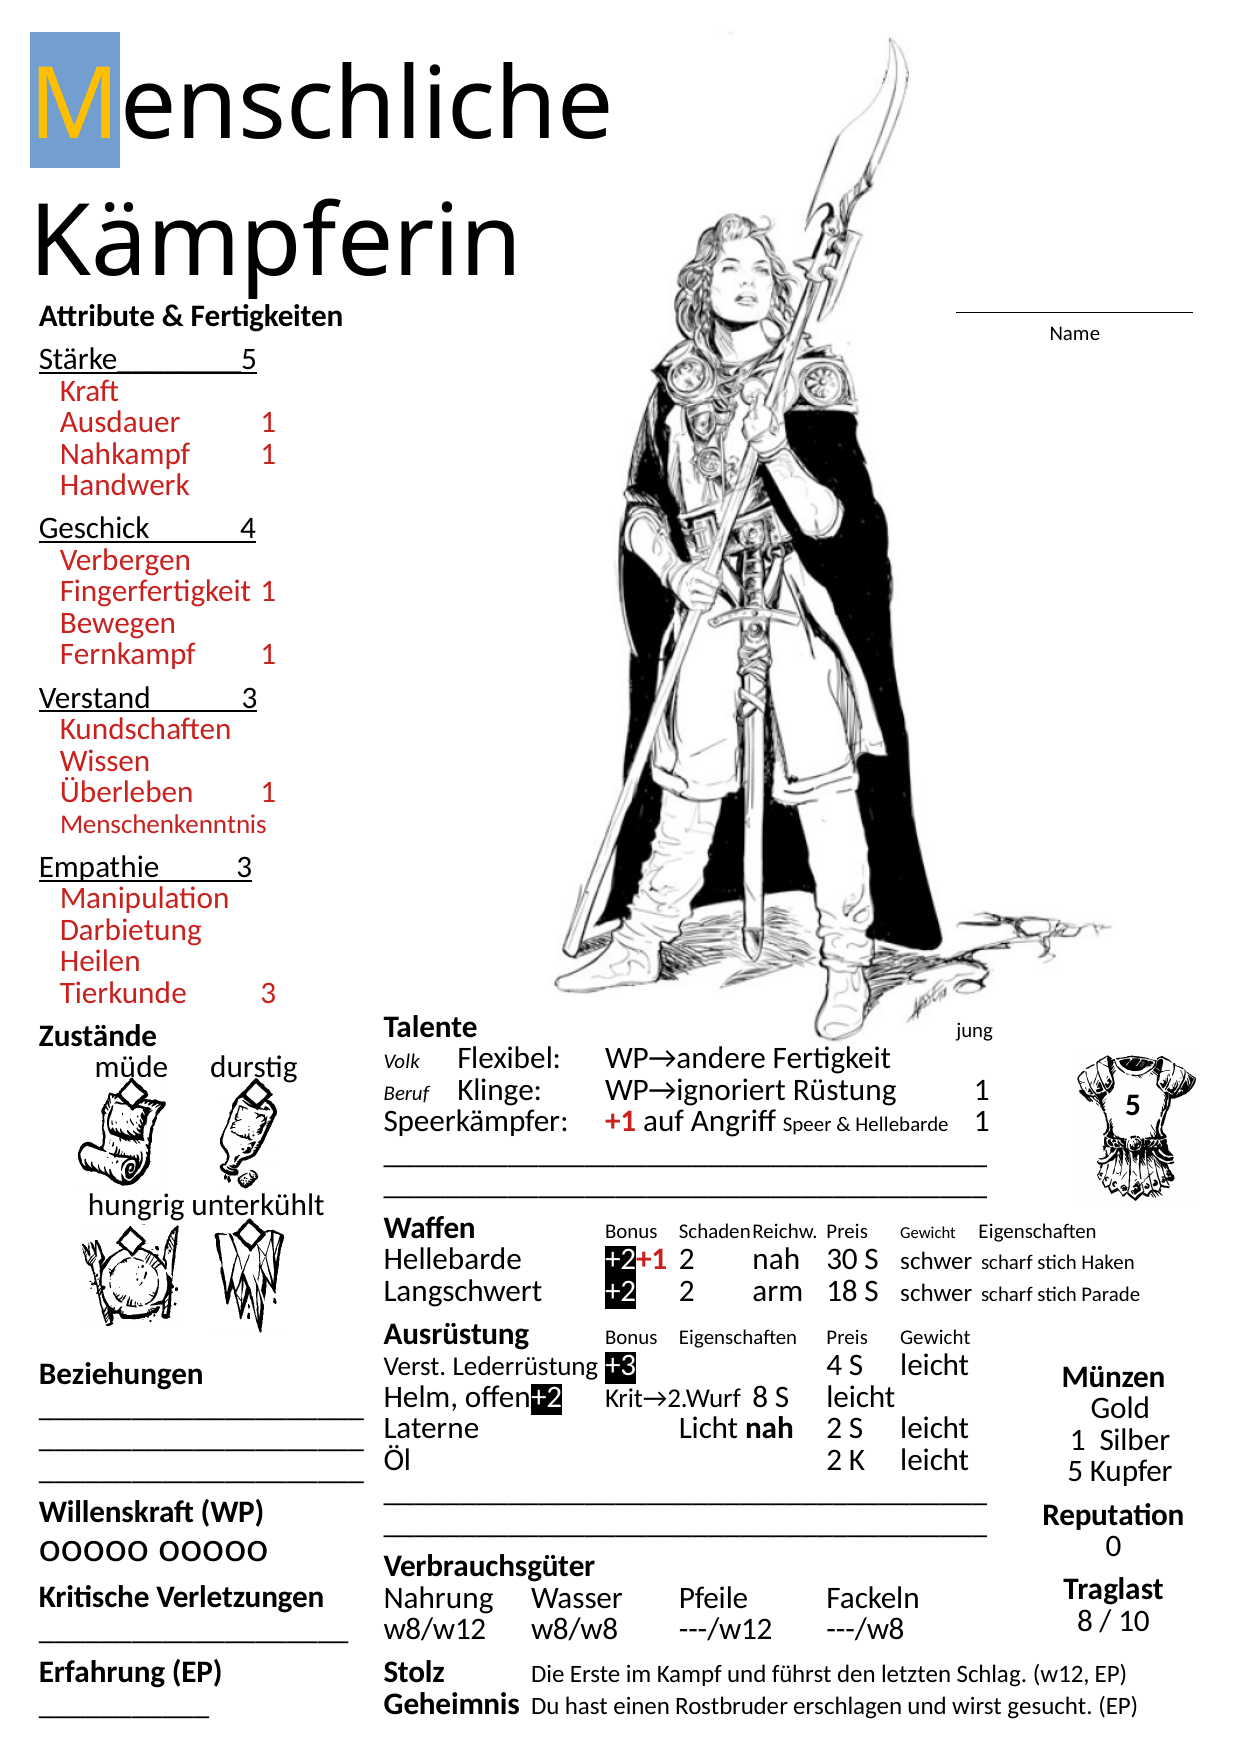

Menschliche
Kämpferin
Attribute & Fertigkeiten
Stärke________5
 Kraft
 Ausdauer		1
 Nahkampf	1
 Handwerk
Geschick 4
 Verbergen
 Fingerfertigkeit	1
 Bewegen
 Fernkampf	1
Verstand 3
 Kundschaften
 Wissen
 Überleben	1
 Menschenkenntnis
Empathie 3
 Manipulation
 Darbietung
 Heilen
 Tierkunde	3
Zustände
 müde durstig
 hungrig unterkühlt
Beziehungen
_____________________
_____________________
_____________________
Willenskraft (WP)
ooooo ooooo
Kritische Verletzungen
____________________
Erfahrung (EP)
___________
Name
Talente						 jung
Volk	Flexibel:	WP→andere Fertigkeit
Beruf	Klinge:	WP→ignoriert Rüstung		1
Speerkämpfer:	+1 auf Angriff Speer & Hellebarde	1
_______________________________________
_______________________________________
Waffen		Bonus	Schaden	Reichw.	Preis	Gewicht	 Eigenschaften
Hellebarde		+2+1	2	nah	30 S	schwer	 scharf stich Haken
Langschwert	+2	2	arm	18 S	schwer	 scharf stich Parade
Ausrüstung		Bonus	Eigenschaften	Preis	Gewicht
Verst. Lederrüstung	+3			4 S	leicht
Helm, offen	+2	Krit→2.Wurf	8 S	leicht
Laterne			Licht nah	2 S	leicht
Öl						2 K	leicht
_______________________________________
_______________________________________
Verbrauchsgüter
Nahrung	Wasser	Pfeile		Fackeln
w8/w12	w8/w8	---/w12	---/w8
Stolz		Die Erste im Kampf und führst den letzten Schlag. (w12, EP)
Geheimnis	Du hast einen Rostbruder erschlagen und wirst gesucht. (EP)
5
Münzen
 Gold
 1 Silber
 5 Kupfer
Reputation
0
Traglast
8 / 10